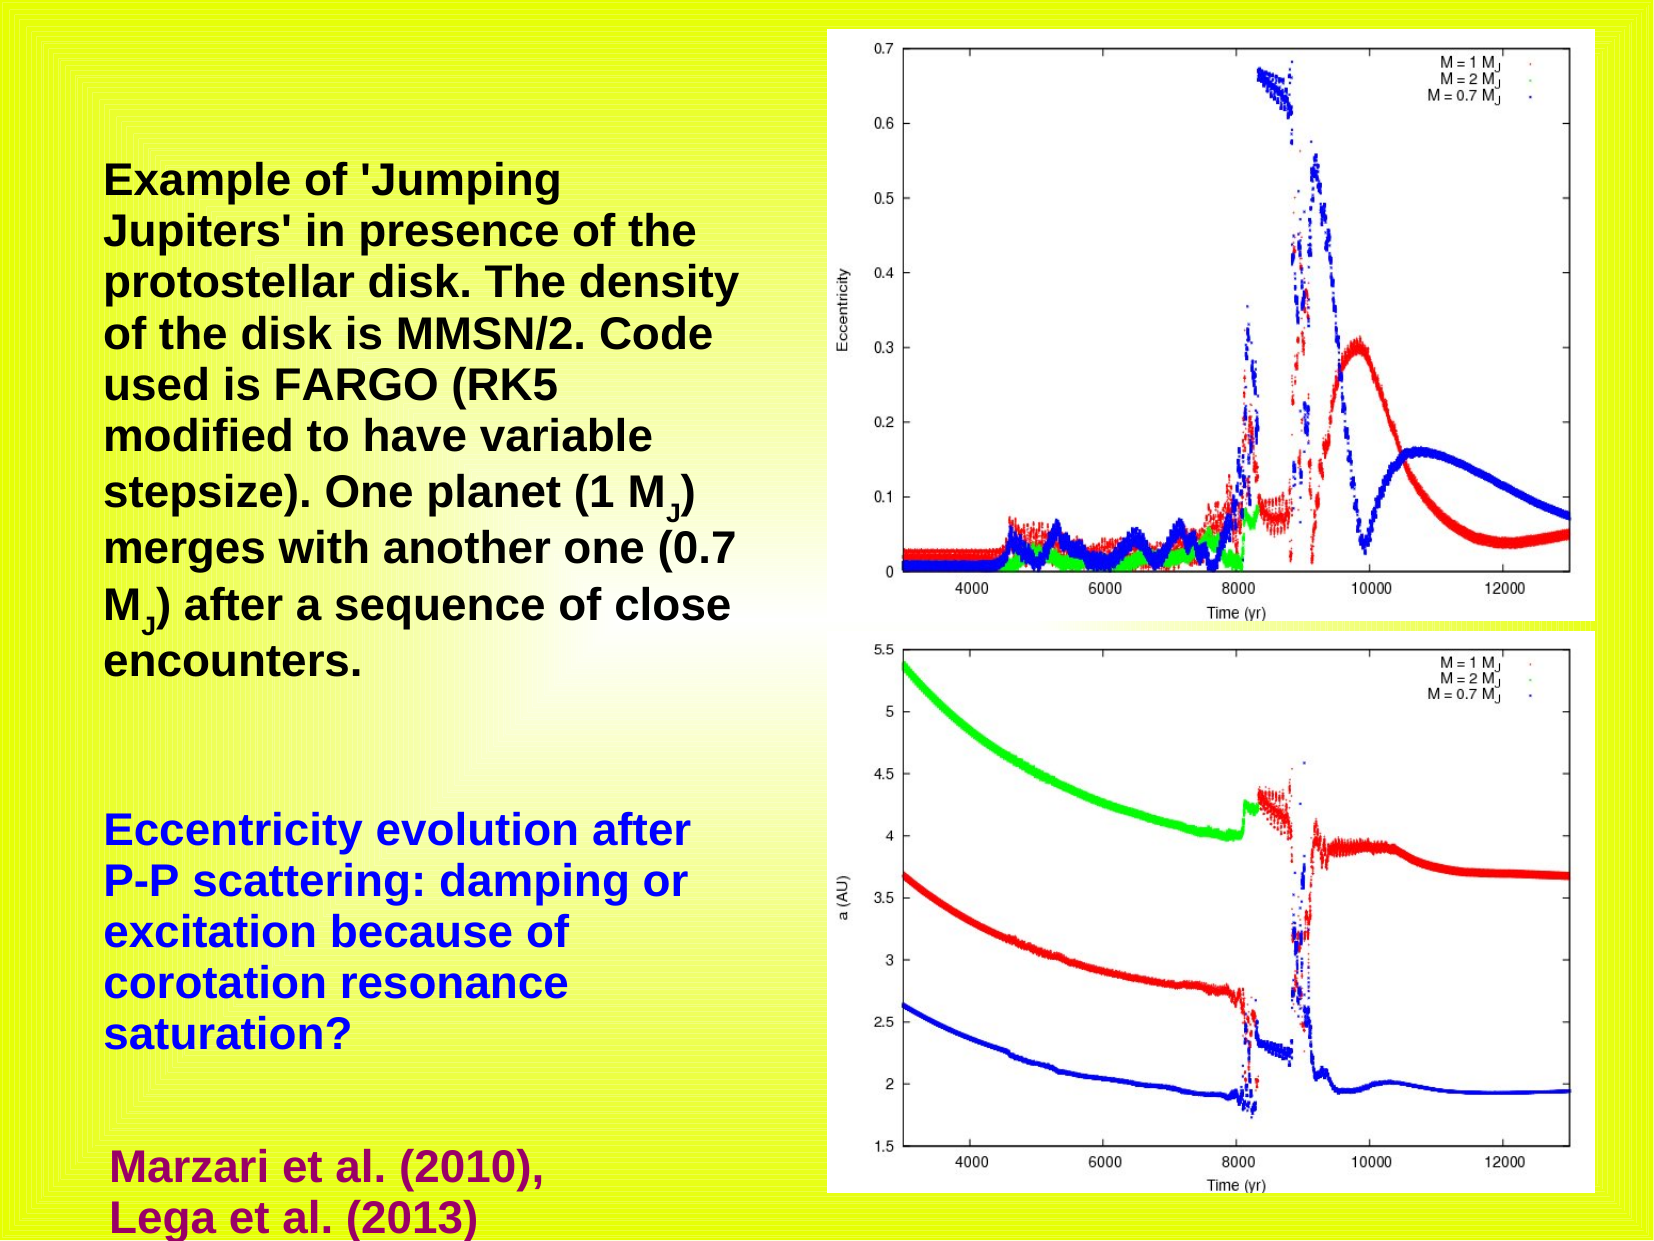

Example of 'Jumping Jupiters' in presence of the protostellar disk. The density of the disk is MMSN/2. Code used is FARGO (RK5 modified to have variable stepsize). One planet (1 MJ) merges with another one (0.7 MJ) after a sequence of close encounters.
Eccentricity evolution after P-P scattering: damping or excitation because of corotation resonance saturation?
Marzari et al. (2010), Lega et al. (2013)